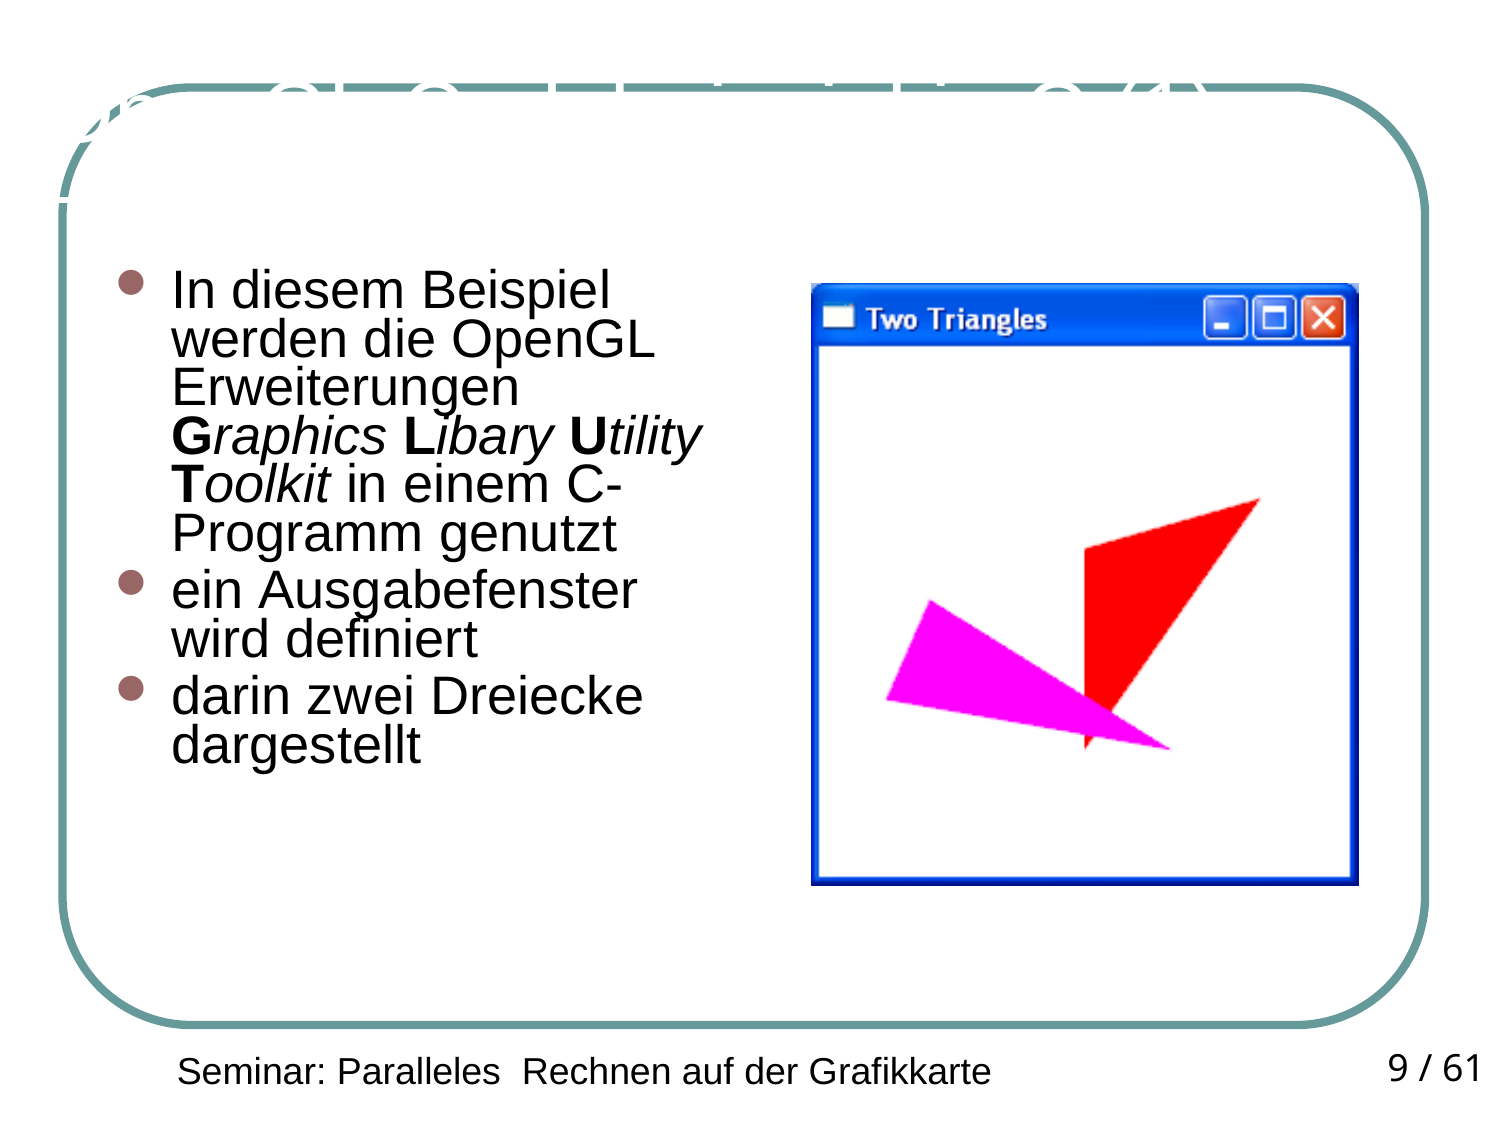

# OpenGL Codebeispiel in C (1)
In diesem Beispiel werden die OpenGL Erweiterungen Graphics Libary Utility Toolkit in einem C-Programm genutzt
ein Ausgabefenster wird definiert
darin zwei Dreiecke dargestellt
Seminar: Paralleles Rechnen auf der Grafikkarte
9